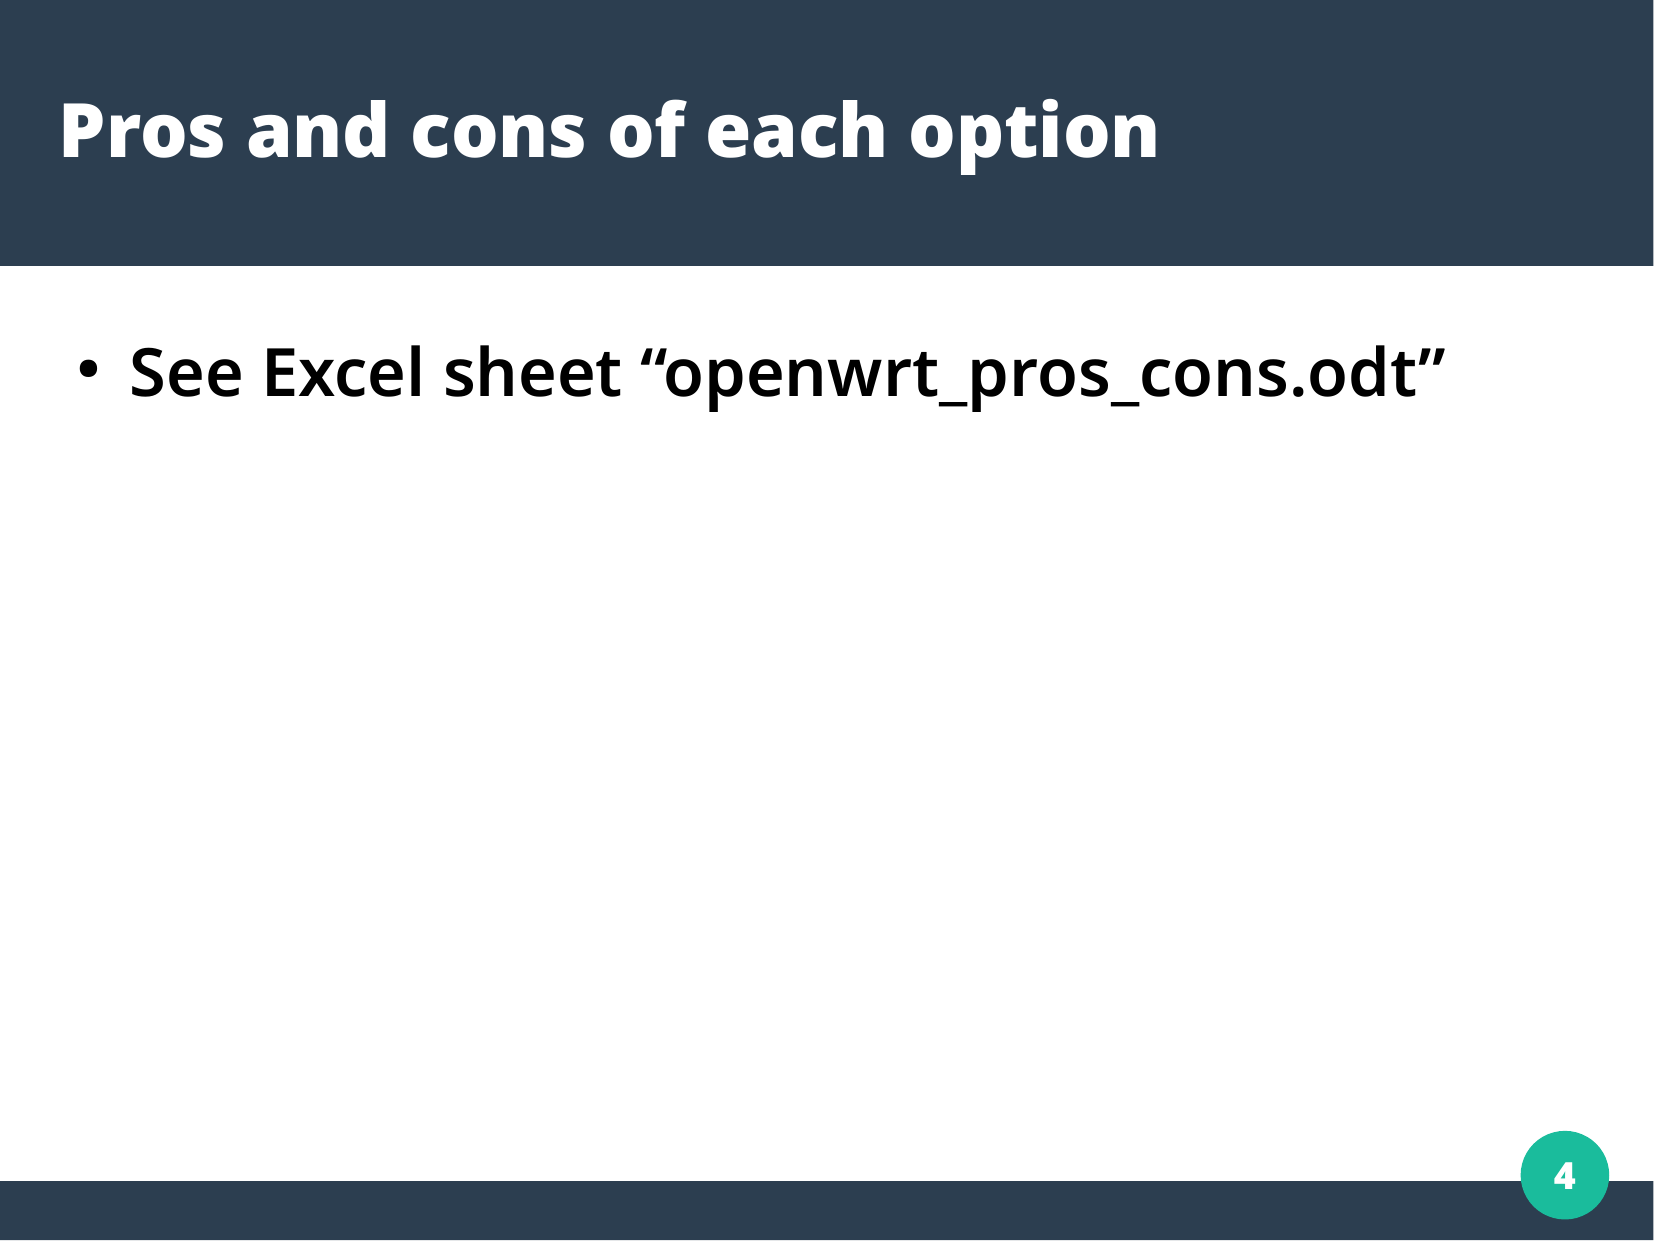

# Pros and cons of each option
See Excel sheet “openwrt_pros_cons.odt”
4